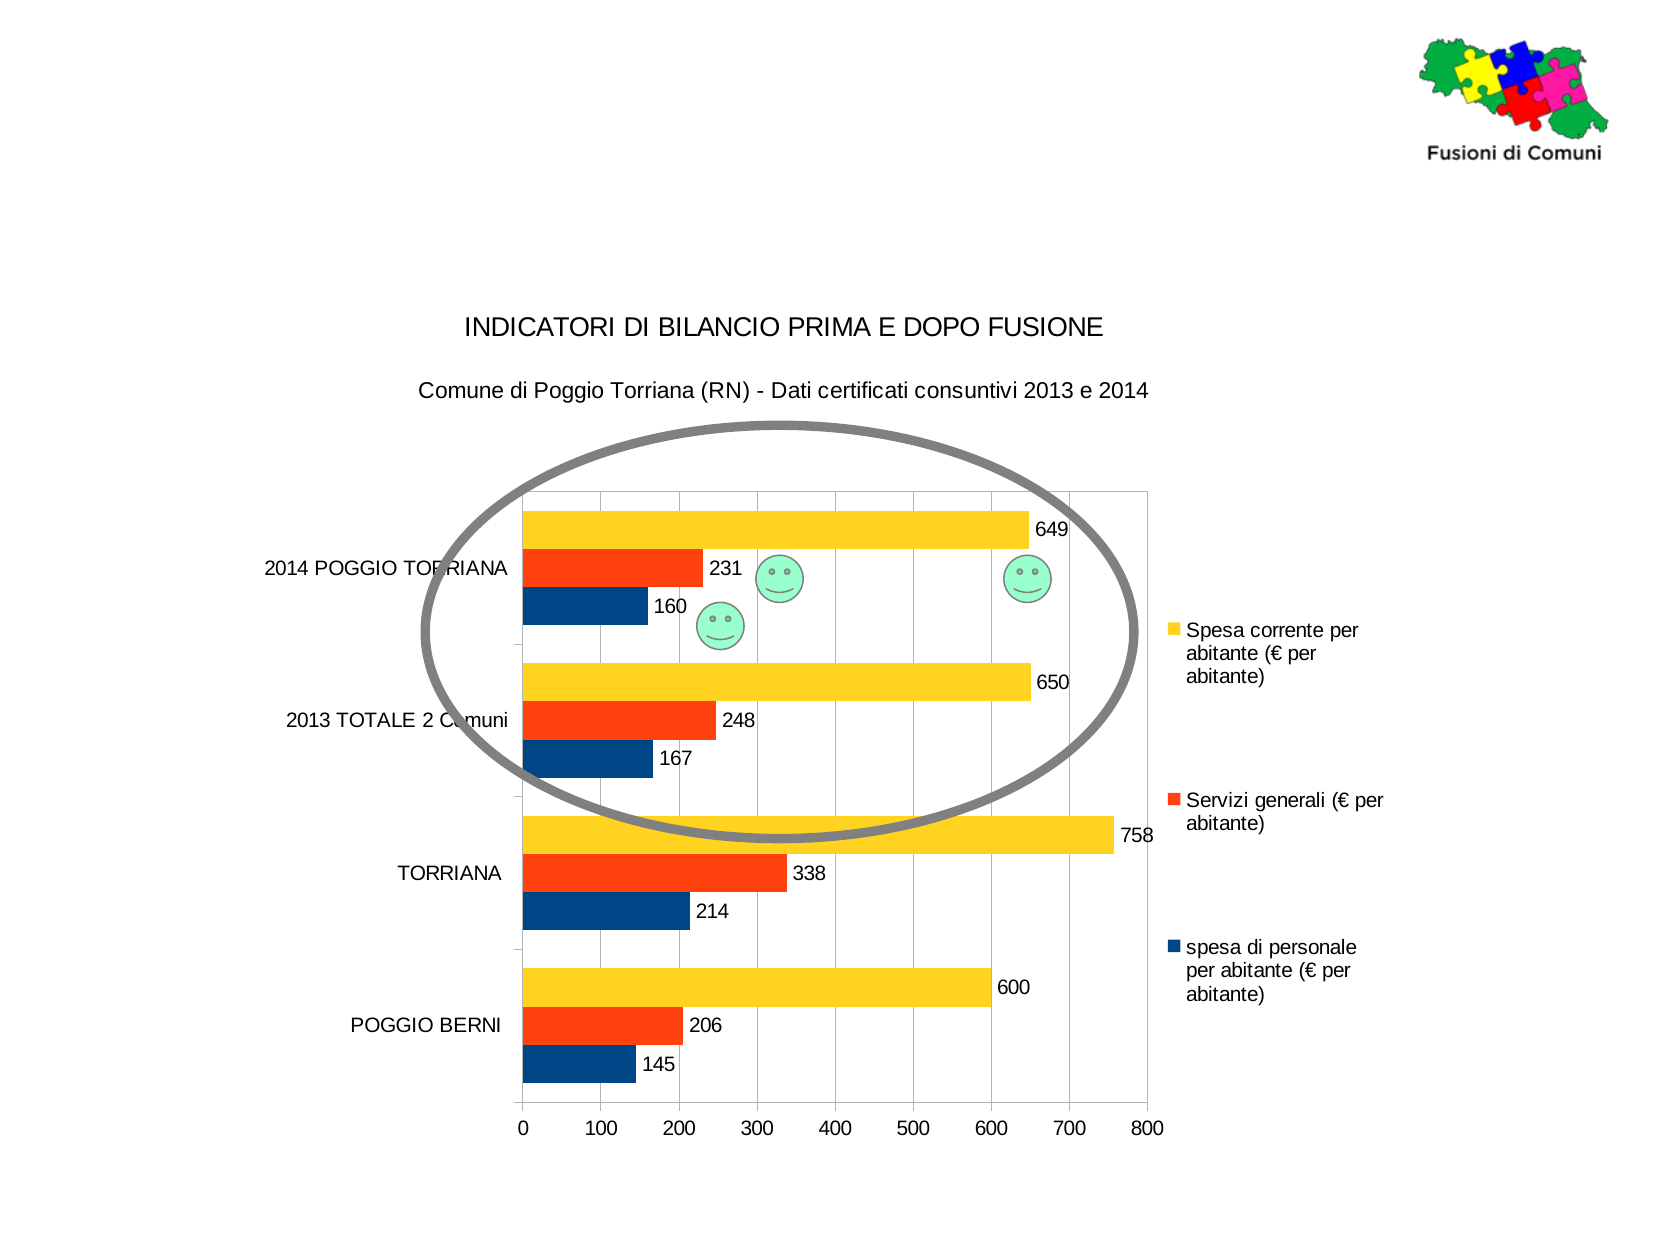

### Chart: INDICATORI DI BILANCIO PRIMA E DOPO FUSIONE
Comune di Poggio Torriana (RN) - Dati certificati consuntivi 2013 e 2014
| Category | spesa di personale per abitante (€ per abitante) | Servizi generali (€ per abitante) | Spesa corrente per abitante (€ per abitante) |
|---|---|---|---|
| POGGIO BERNI | 145.140051978054 | 205.544325729137 | 600.126479930696 |
| TORRIANA | 213.998764669549 | 338.104385423101 | 757.94441012971 |
| 2013 TOTALE 2 Comuni | 167.076741440378 | 247.774695001968 | 650.403384494294 |
| 2014 POGGIO TORRIANA | 160.0 | 231.0 | 649.0 |